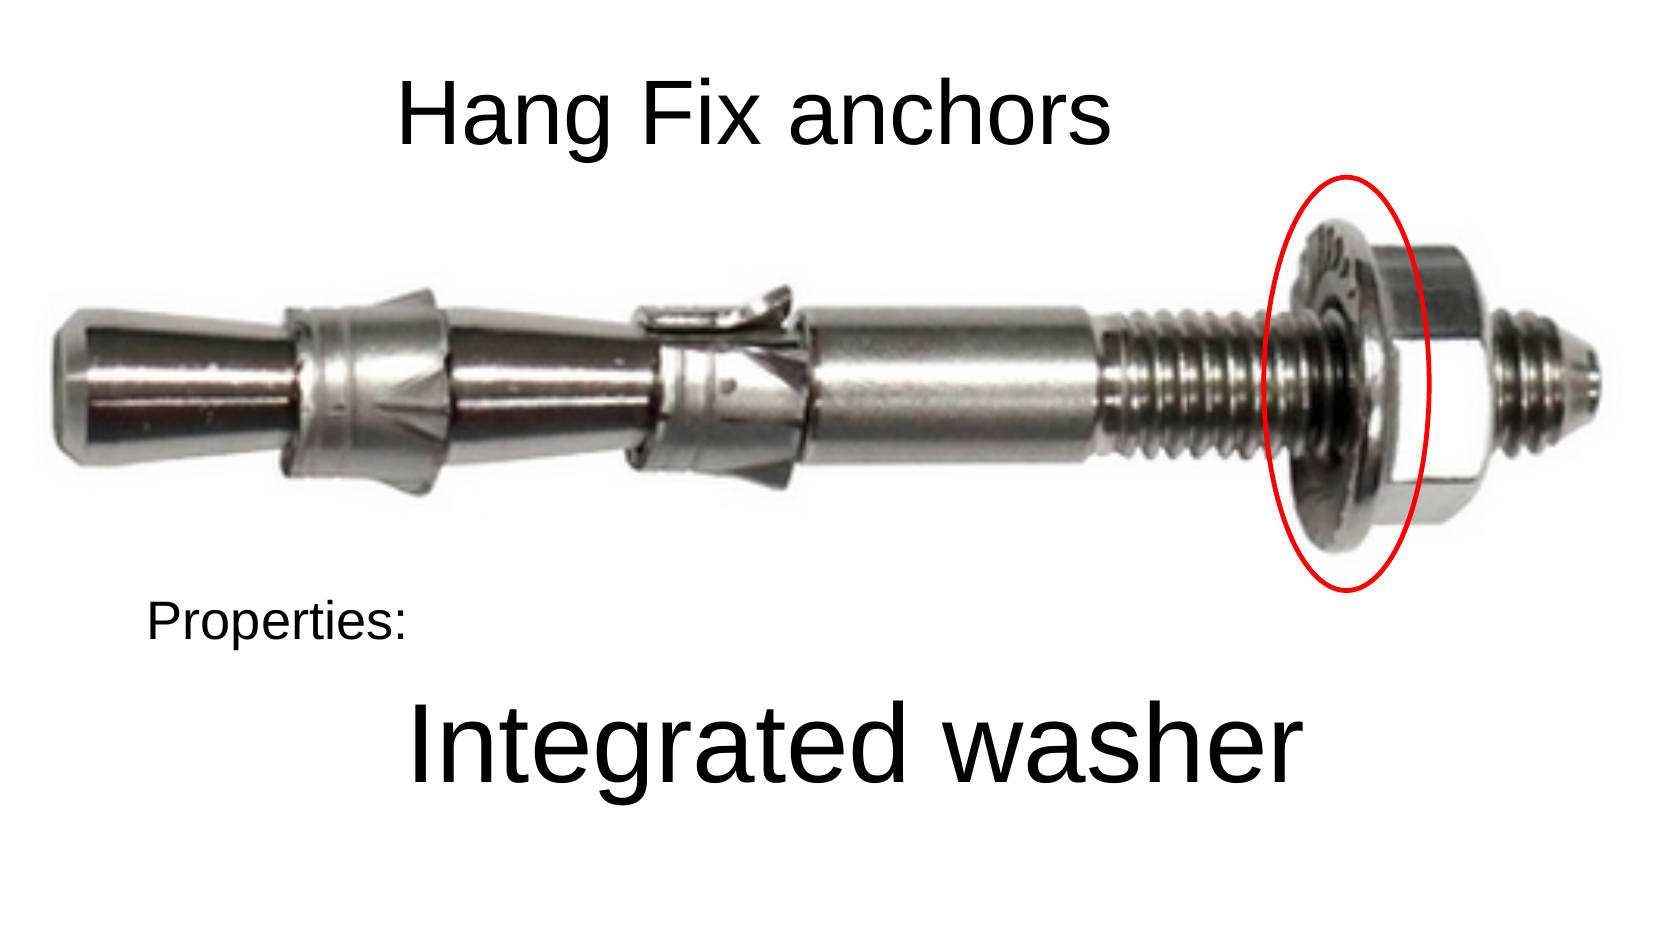

# Hang Fix anchors
Properties:
Integrated washer